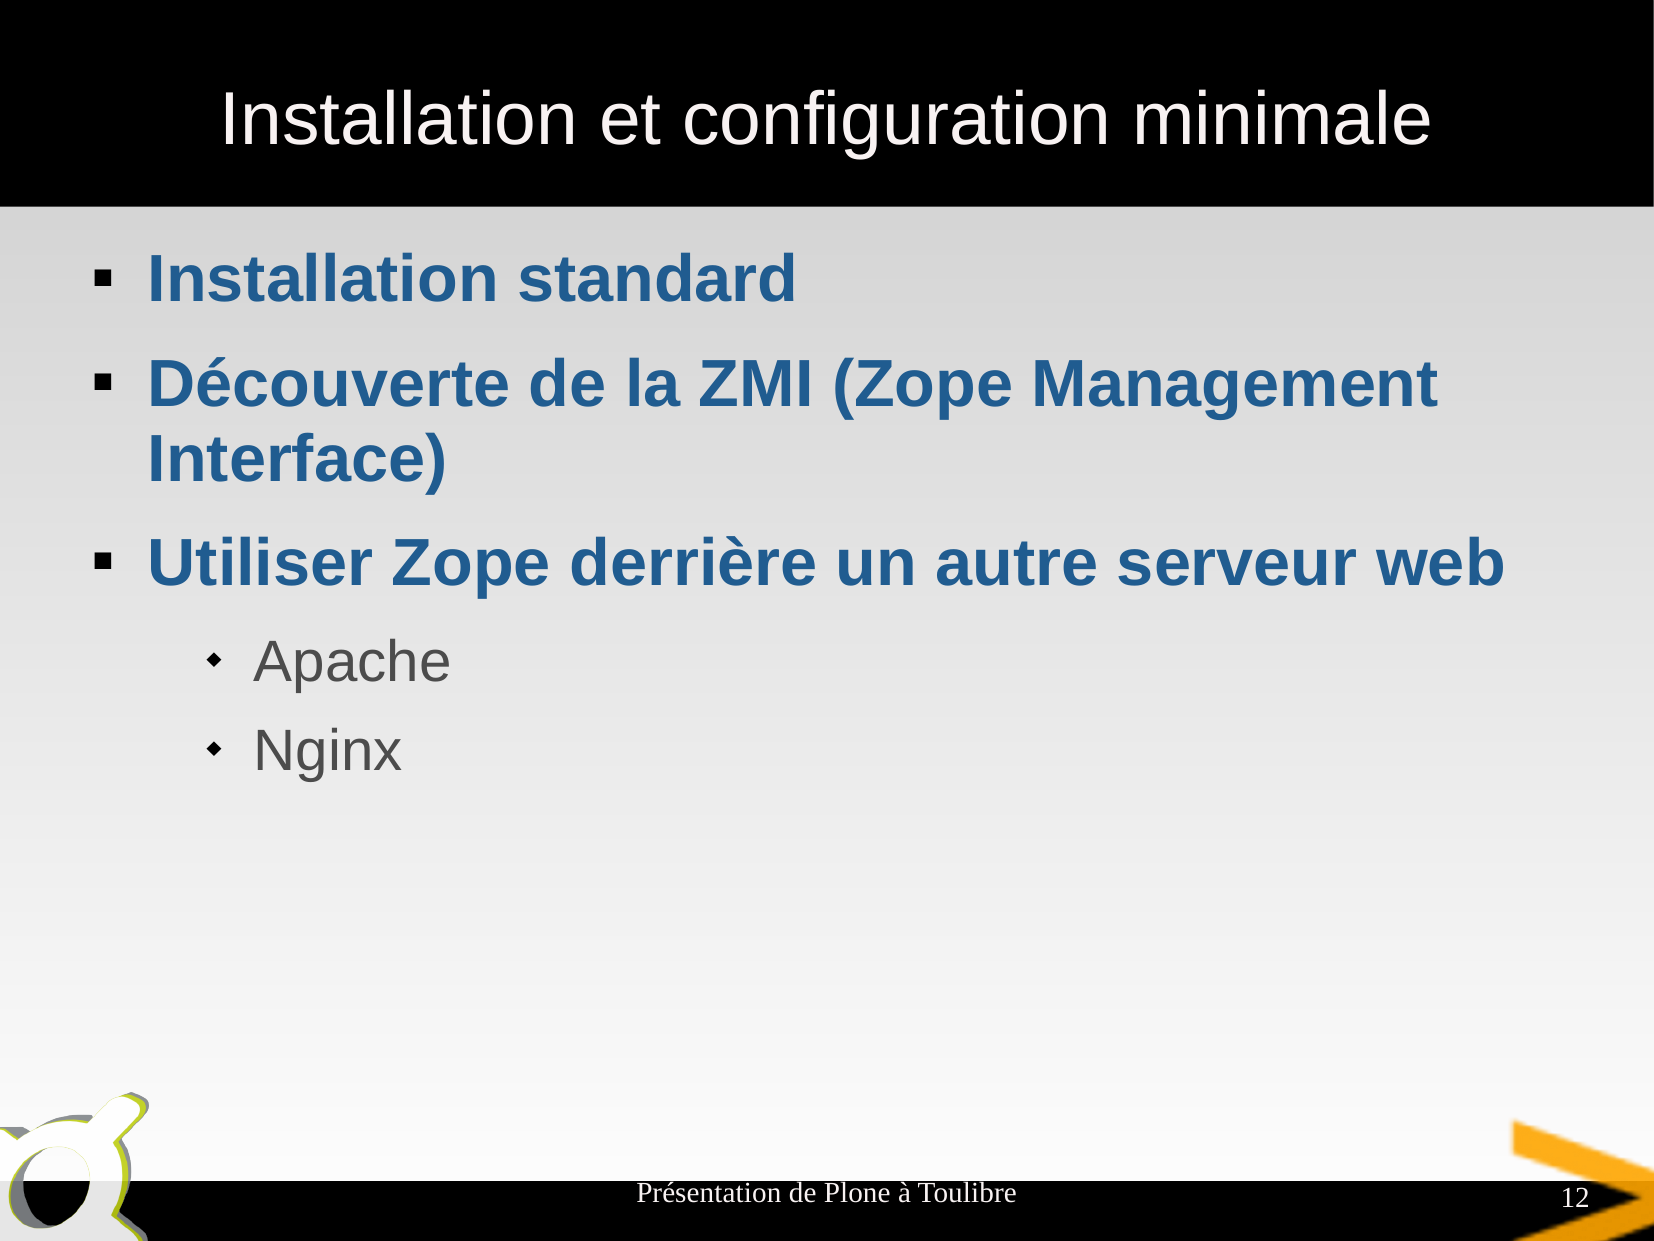

# Installation et configuration minimale
Installation standard
Découverte de la ZMI (Zope Management Interface)
Utiliser Zope derrière un autre serveur web
Apache
Nginx
Présentation de Plone à Toulibre
12